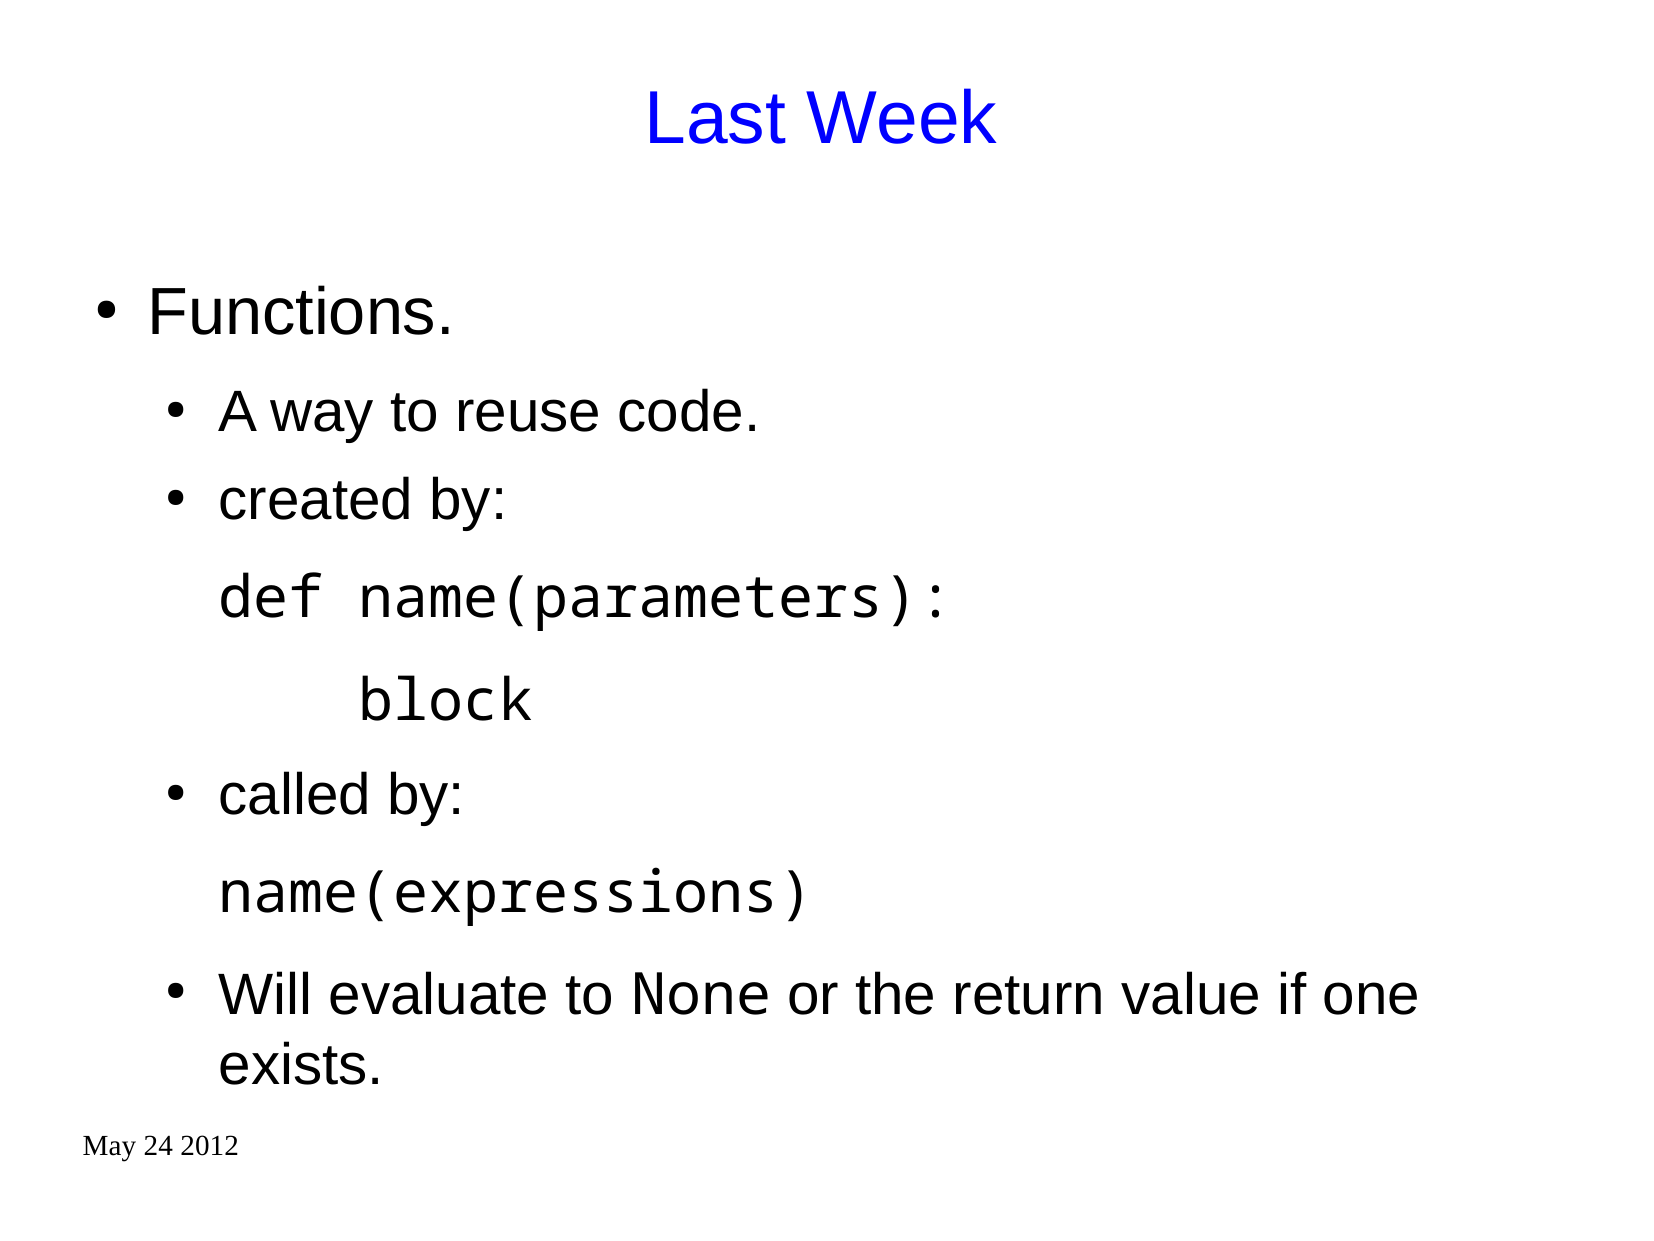

# Last Week
Functions.
A way to reuse code.
created by:
def name(parameters):
 block
called by:
name(expressions)
Will evaluate to None or the return value if one exists.
May 24 2012